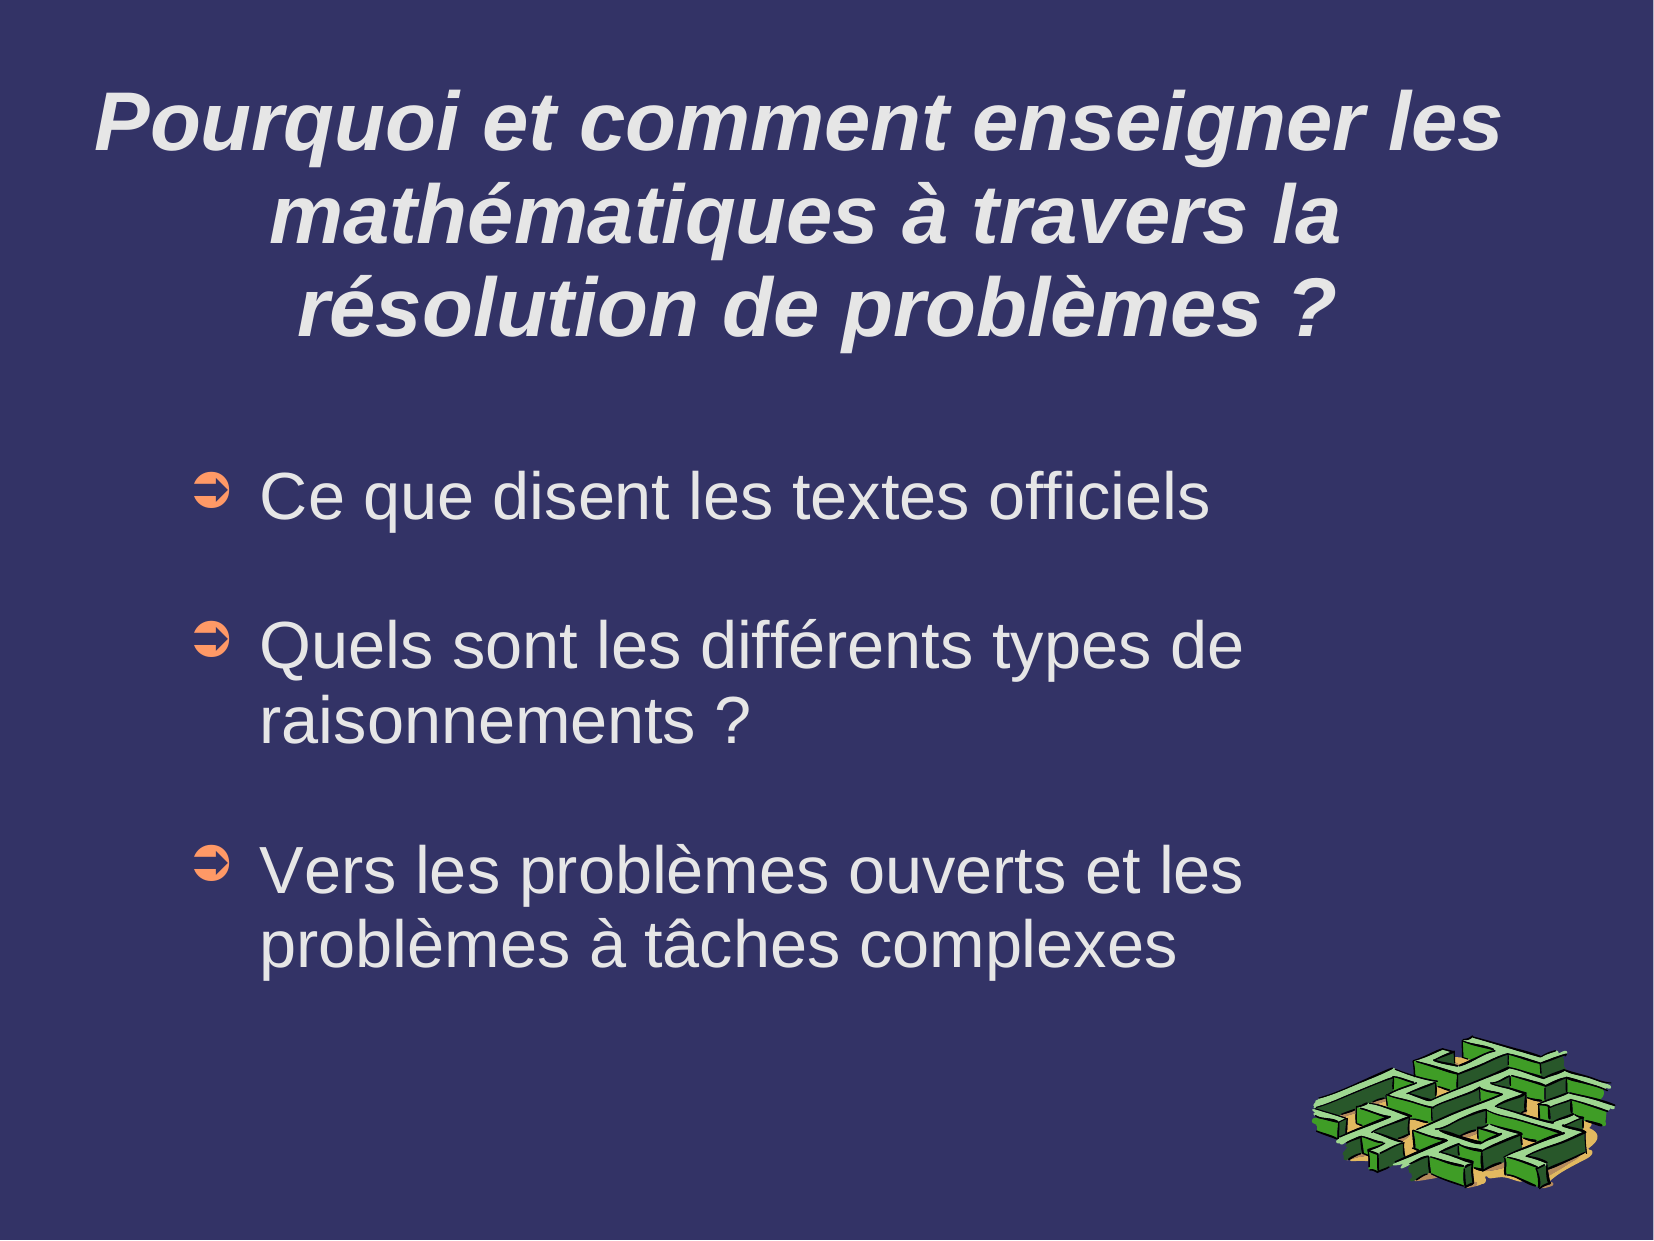

# Pourquoi et comment enseigner les mathématiques à travers la résolution de problèmes ?
Ce que disent les textes officiels
Quels sont les différents types de
raisonnements ?
Vers les problèmes ouverts et les
problèmes à tâches complexes